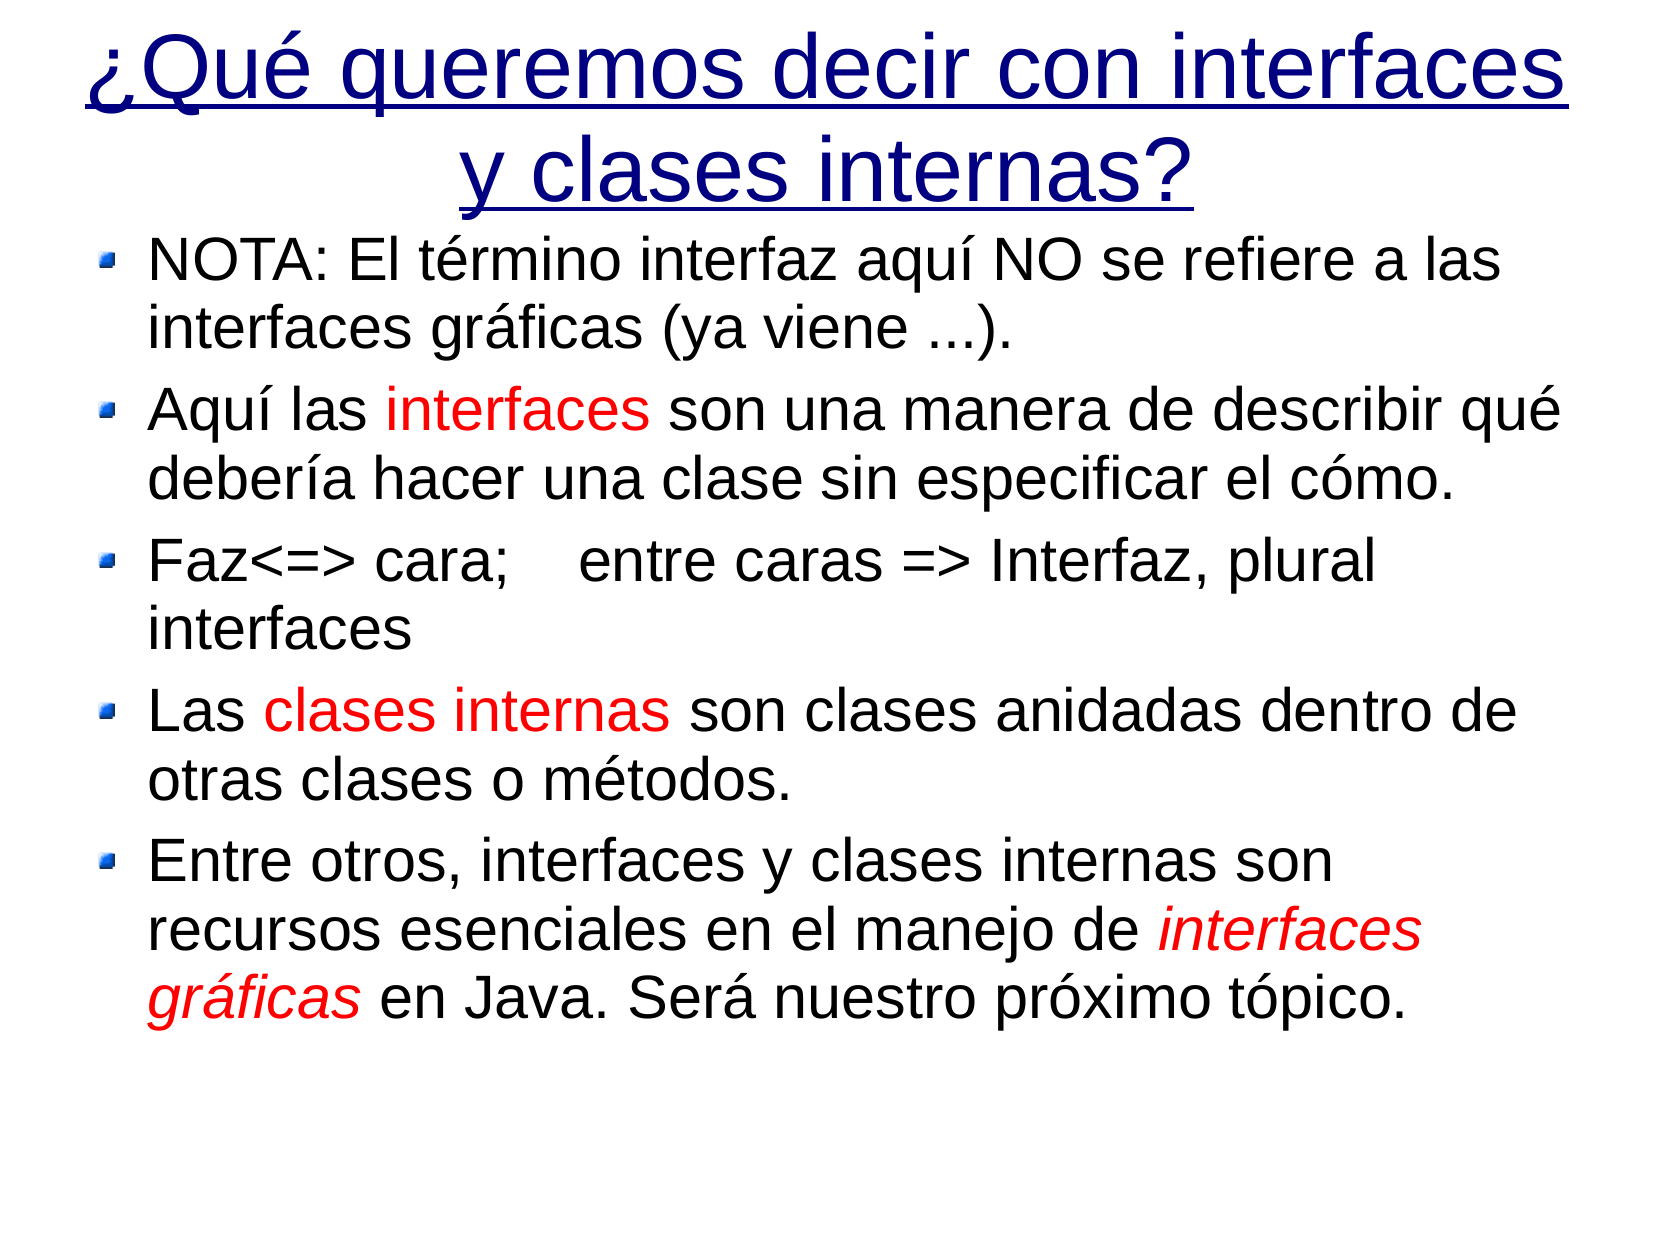

# ¿Qué queremos decir con interfaces y clases internas?
NOTA: El término interfaz aquí NO se refiere a las interfaces gráficas (ya viene ...).
Aquí las interfaces son una manera de describir qué debería hacer una clase sin especificar el cómo.
Faz<=> cara; entre caras => Interfaz, plural interfaces
Las clases internas son clases anidadas dentro de otras clases o métodos.
Entre otros, interfaces y clases internas son recursos esenciales en el manejo de interfaces gráficas en Java. Será nuestro próximo tópico.